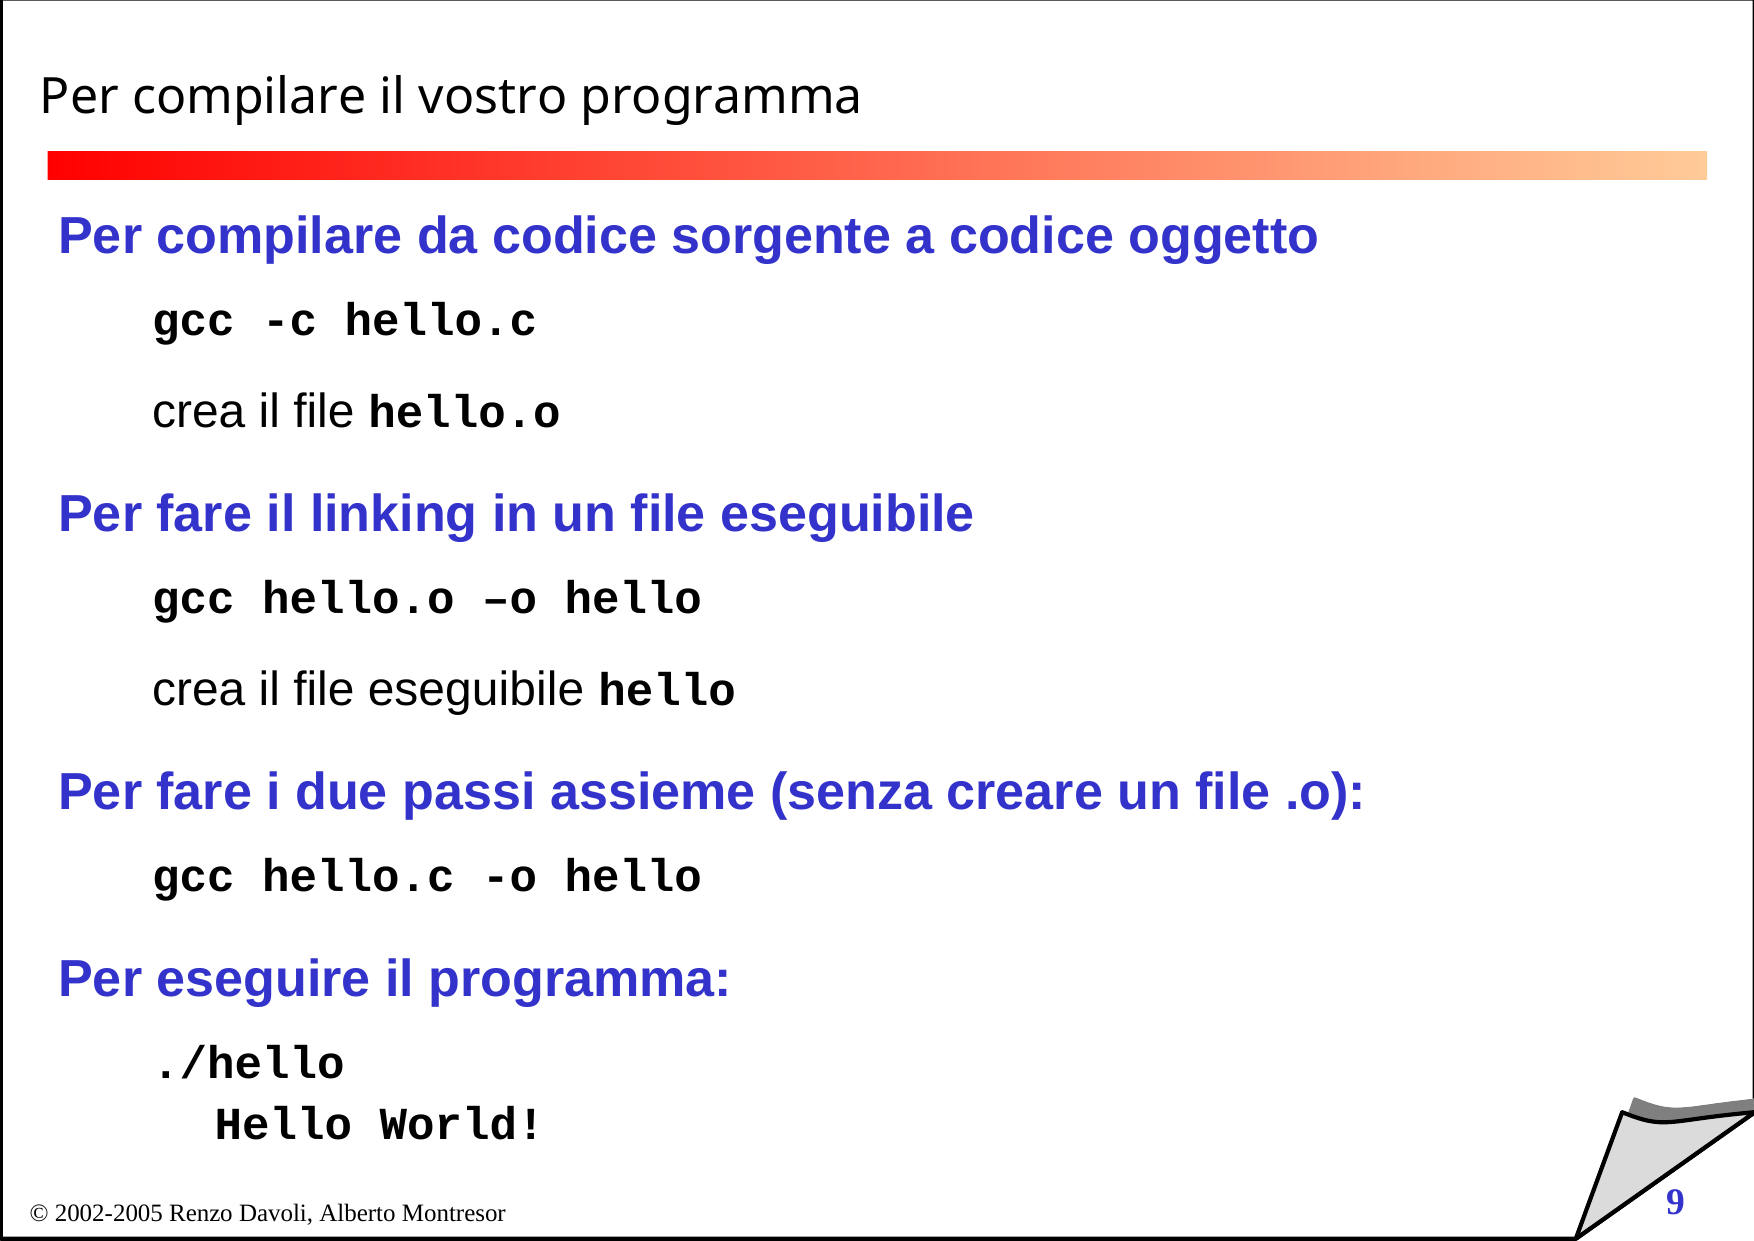

# Per compilare il vostro programma
Per compilare da codice sorgente a codice oggetto
gcc -c hello.c
crea il file hello.o
Per fare il linking in un file eseguibile
gcc hello.o –o hello
crea il file eseguibile hello
Per fare i due passi assieme (senza creare un file .o):
gcc hello.c -o hello
Per eseguire il programma:
./hello
Hello World!